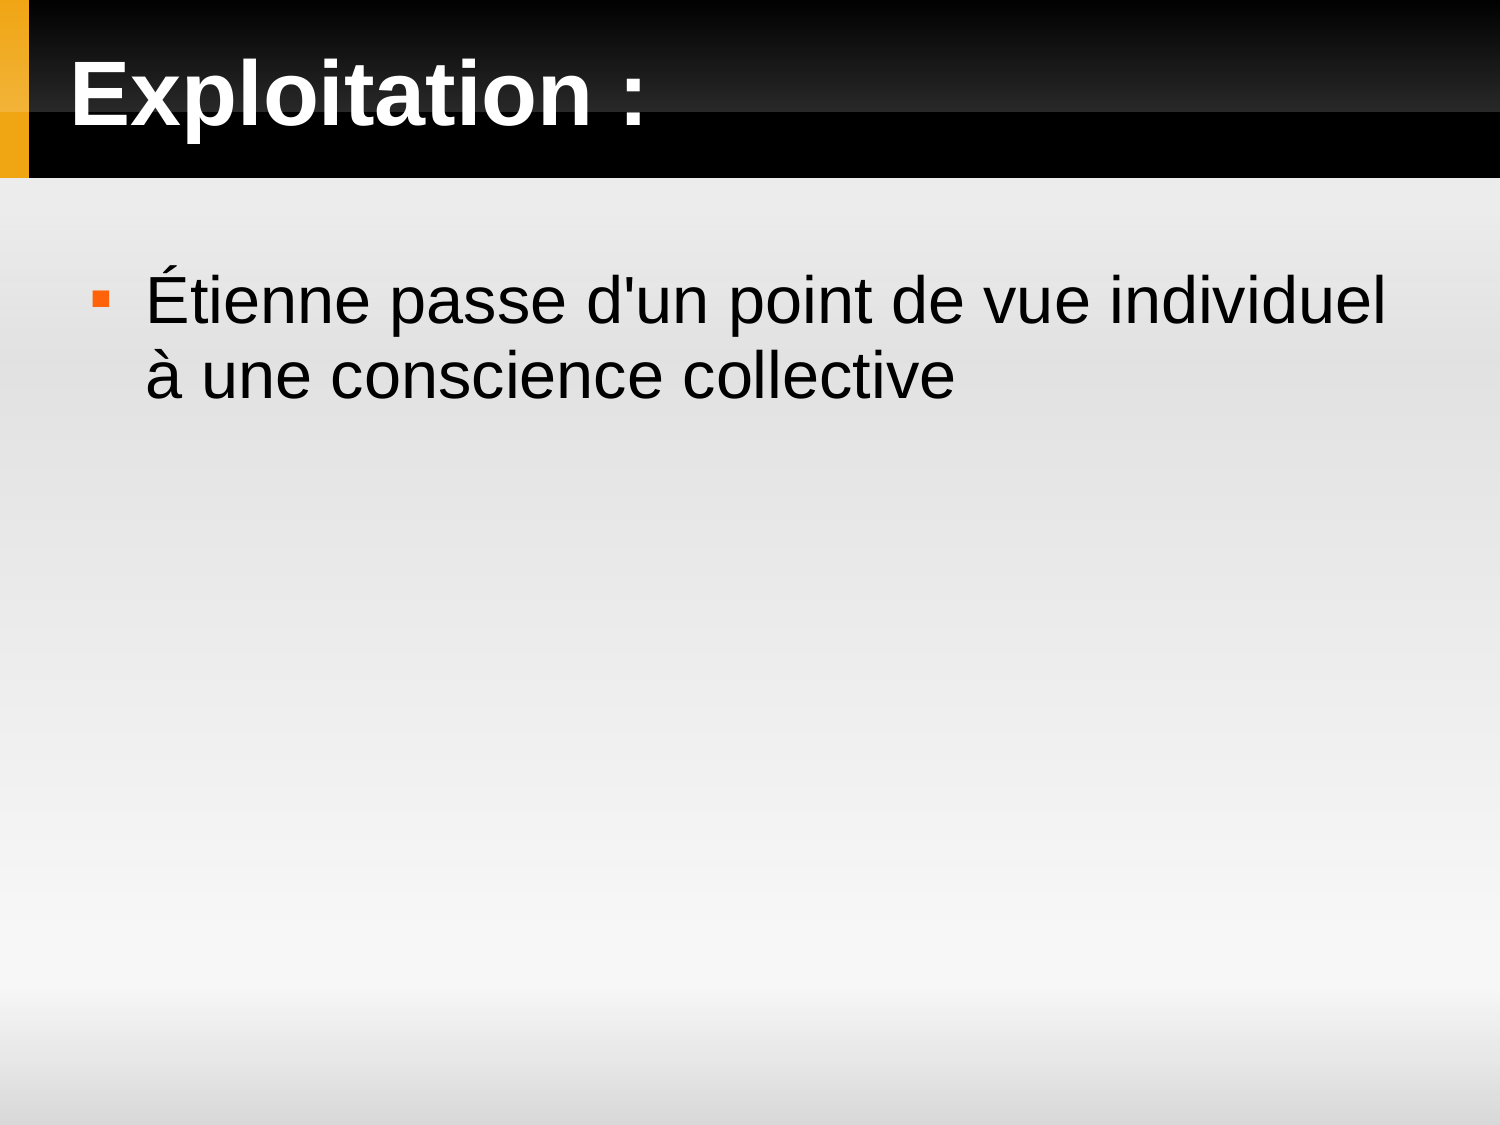

# Exploitation :
Étienne passe d'un point de vue individuel à une conscience collective